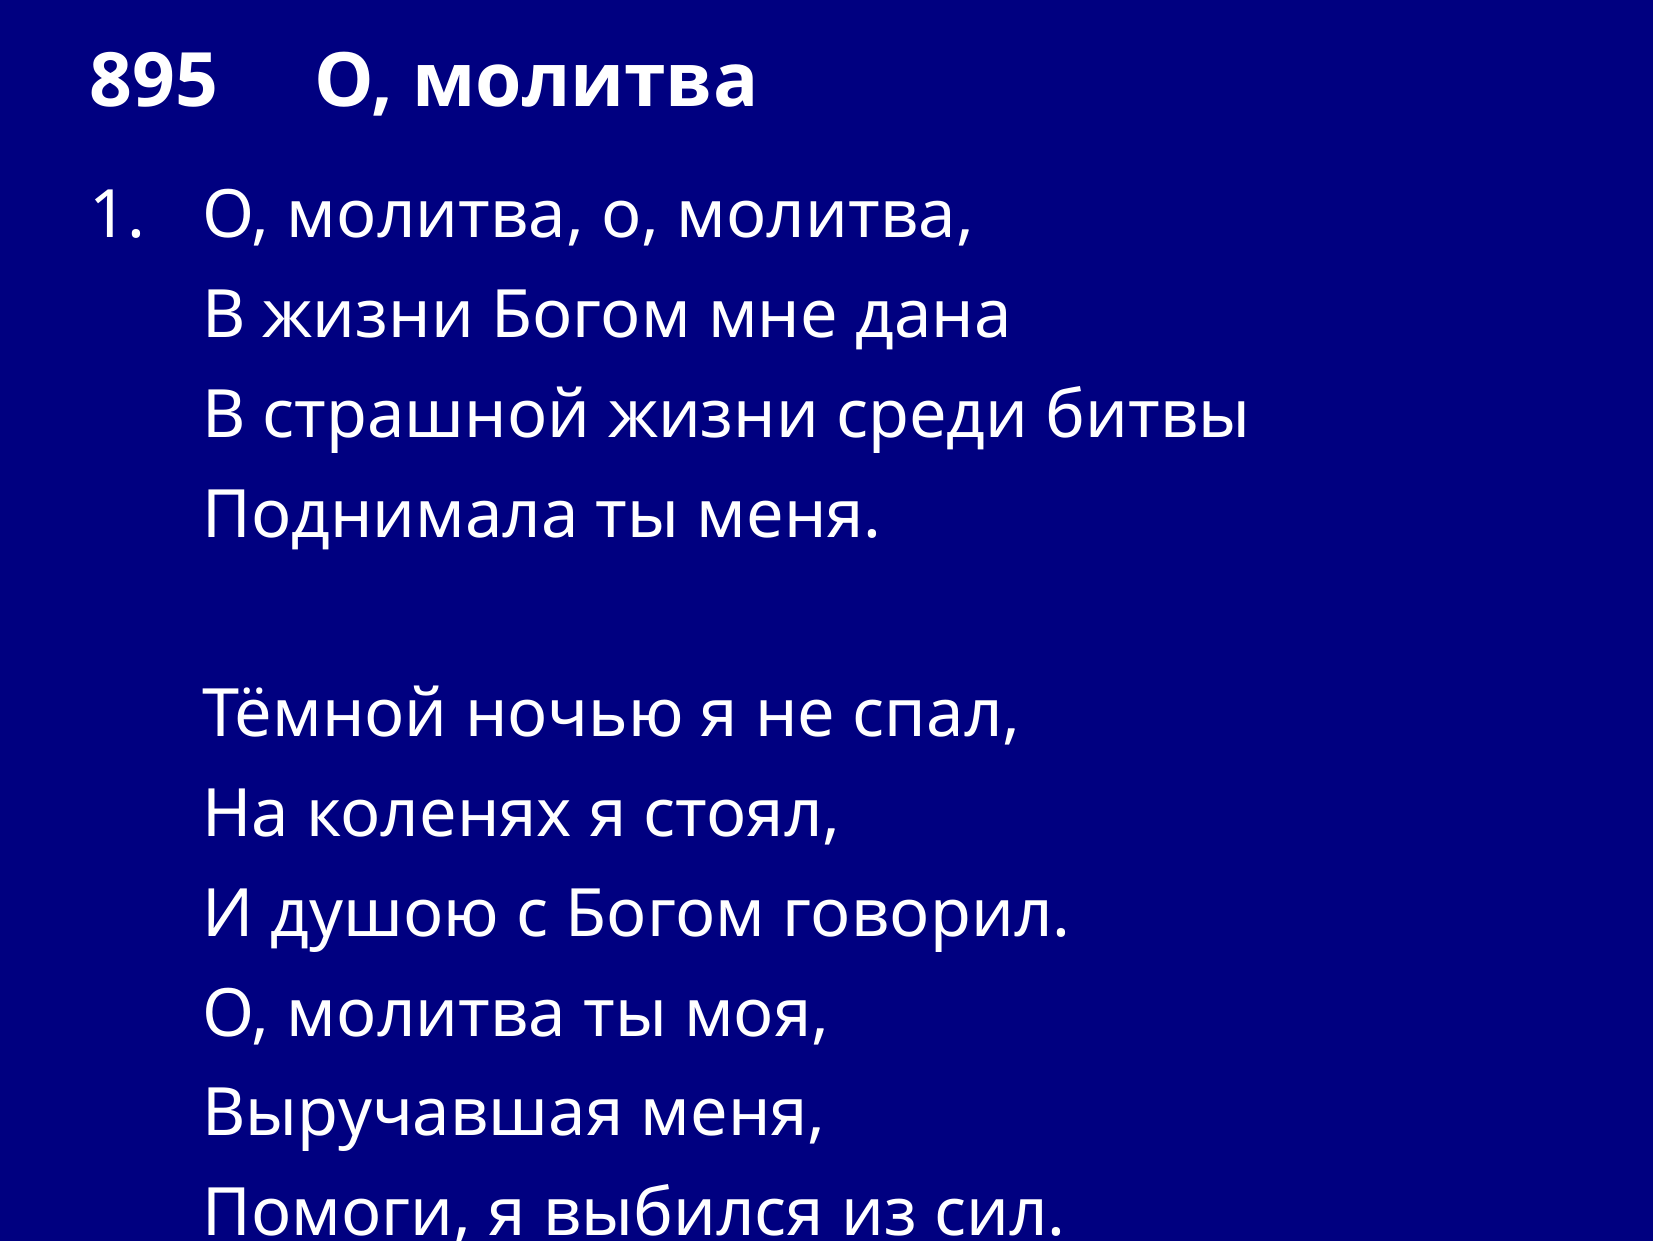

895	О, молитва
1.	О, молитва, о, молитва,
	В жизни Богом мне дана
	В страшной жизни среди битвы
	Поднимала ты меня.
	Тёмной ночью я не спал,
	На коленях я стоял,
	И душою с Богом говорил.
	О, молитва ты моя,
	Выручавшая меня,
	Помоги, я выбился из сил.